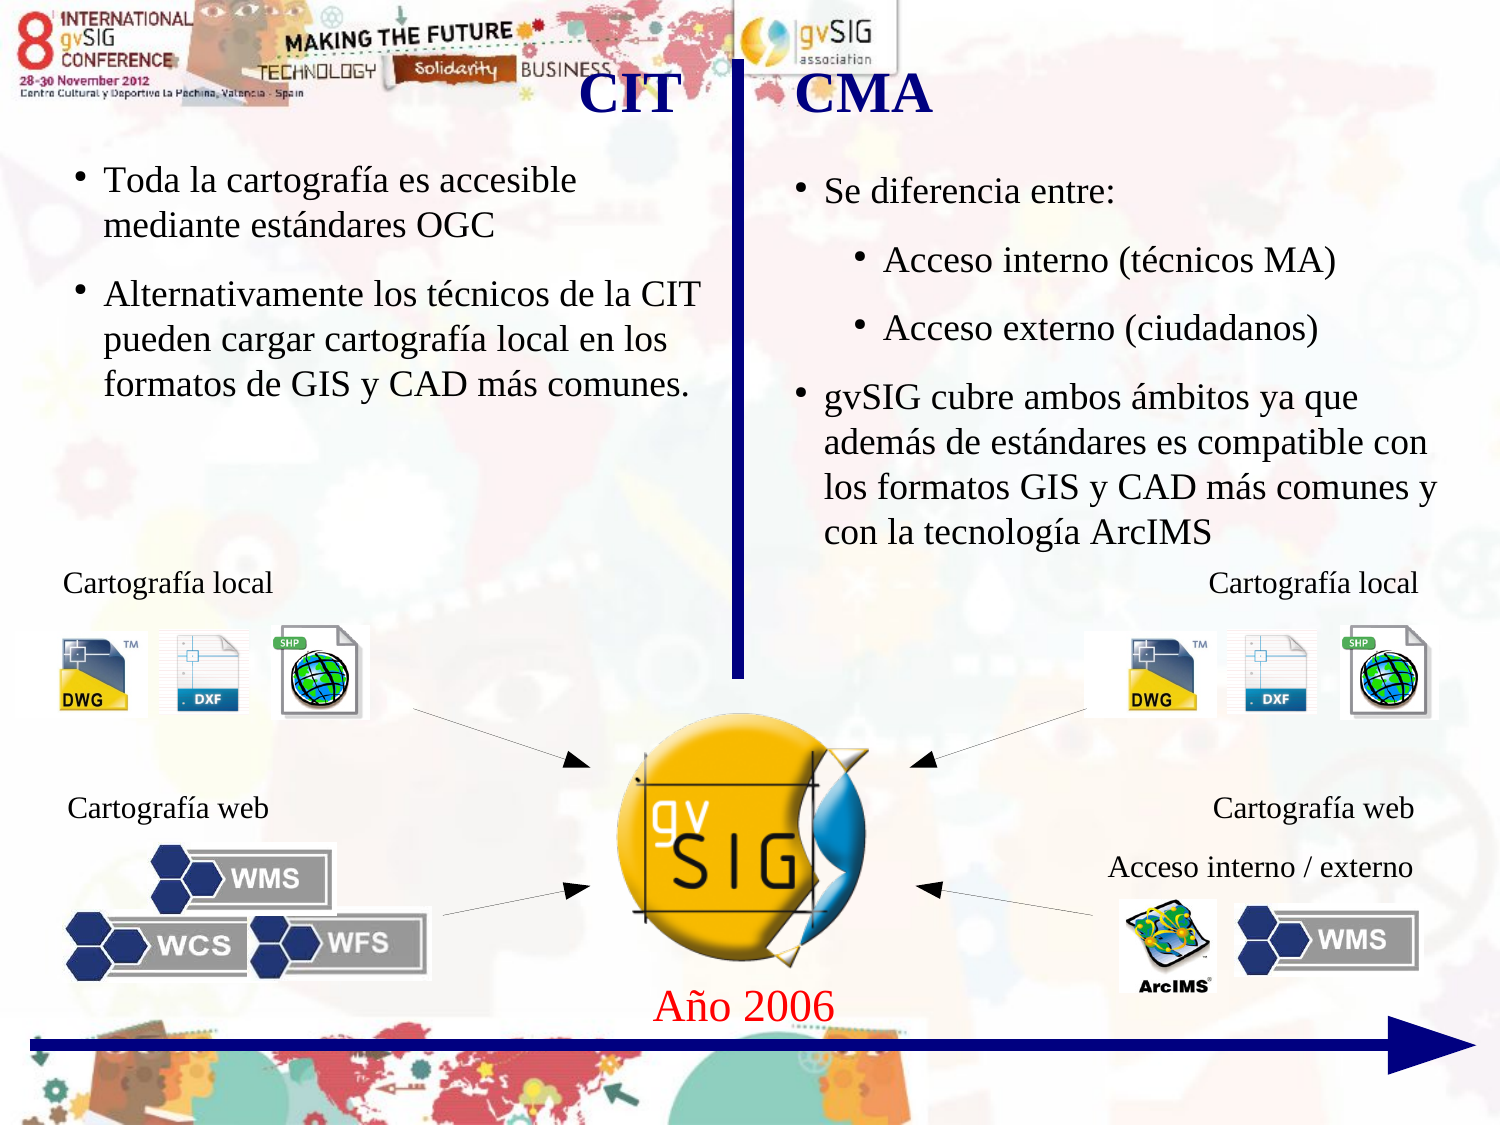

CIT
CMA
Toda la cartografía es accesible mediante estándares OGC
Alternativamente los técnicos de la CIT pueden cargar cartografía local en los formatos de GIS y CAD más comunes.
Se diferencia entre:
Acceso interno (técnicos MA)
Acceso externo (ciudadanos)
gvSIG cubre ambos ámbitos ya que además de estándares es compatible con los formatos GIS y CAD más comunes y con la tecnología ArcIMS
Cartografía local
Cartografía local
Cartografía web
Cartografía web
Acceso interno / externo
Año 2006